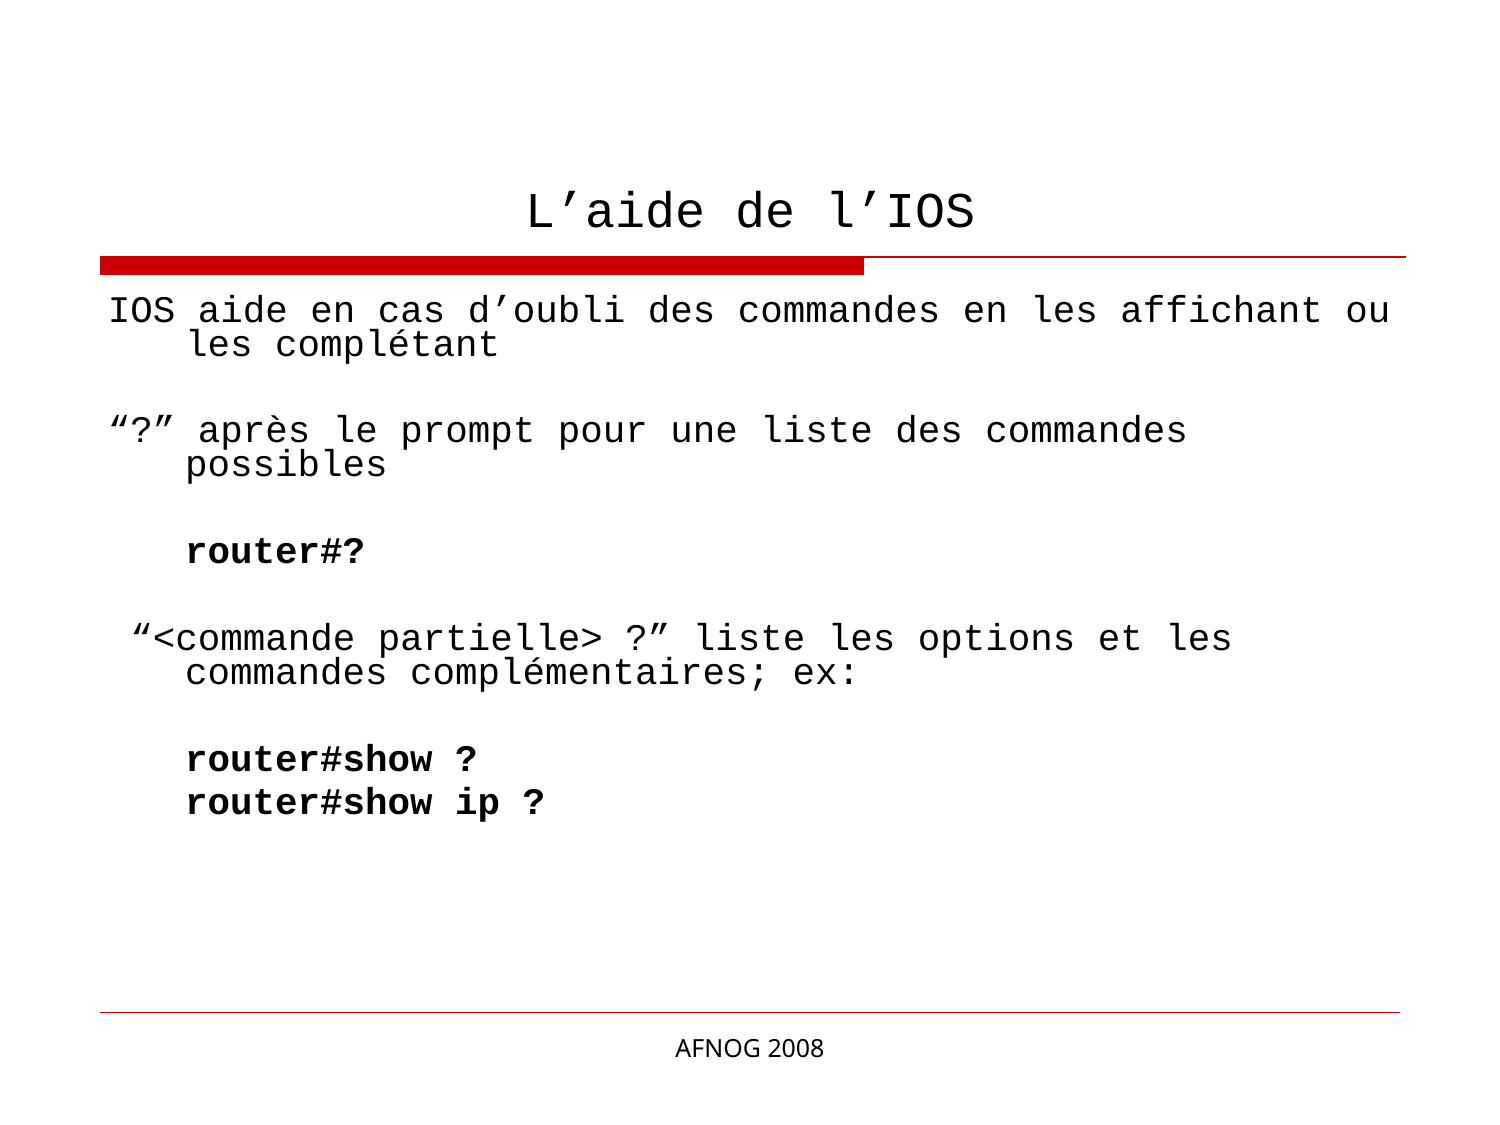

# L’aide de l’IOS
IOS aide en cas d’oubli des commandes en les affichant ou les complétant
“?” après le prompt pour une liste des commandes possibles
router#?
 “<commande partielle> ?” liste les options et les commandes complémentaires; ex:
router#show ?
router#show ip ?
AFNOG 2008